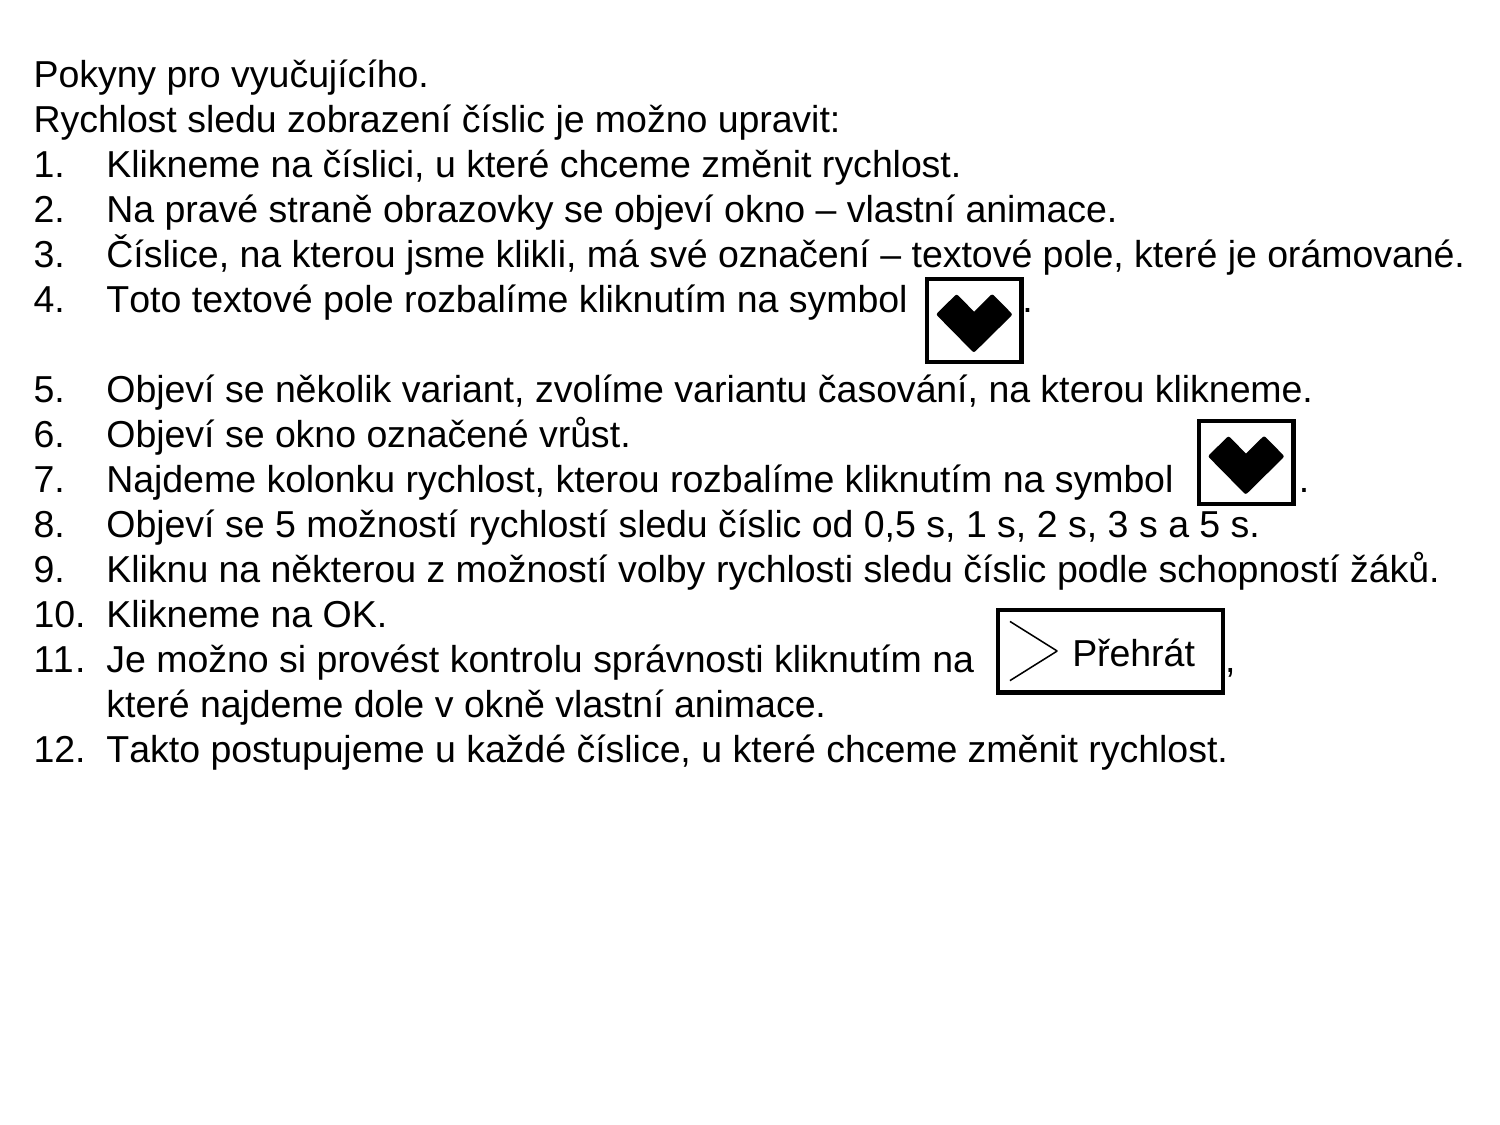

Pokyny pro vyučujícího.
Rychlost sledu zobrazení číslic je možno upravit:
Klikneme na číslici, u které chceme změnit rychlost.
Na pravé straně obrazovky se objeví okno – vlastní animace.
Číslice, na kterou jsme klikli, má své označení – textové pole, které je orámované.
Toto textové pole rozbalíme kliknutím na symbol .
Objeví se několik variant, zvolíme variantu časování, na kterou klikneme.
Objeví se okno označené vrůst.
Najdeme kolonku rychlost, kterou rozbalíme kliknutím na symbol .
Objeví se 5 možností rychlostí sledu číslic od 0,5 s, 1 s, 2 s, 3 s a 5 s.
Kliknu na některou z možností volby rychlosti sledu číslic podle schopností žáků.
Klikneme na OK.
Je možno si provést kontrolu správnosti kliknutím na ,
které najdeme dole v okně vlastní animace.
Takto postupujeme u každé číslice, u které chceme změnit rychlost.
Přehrát